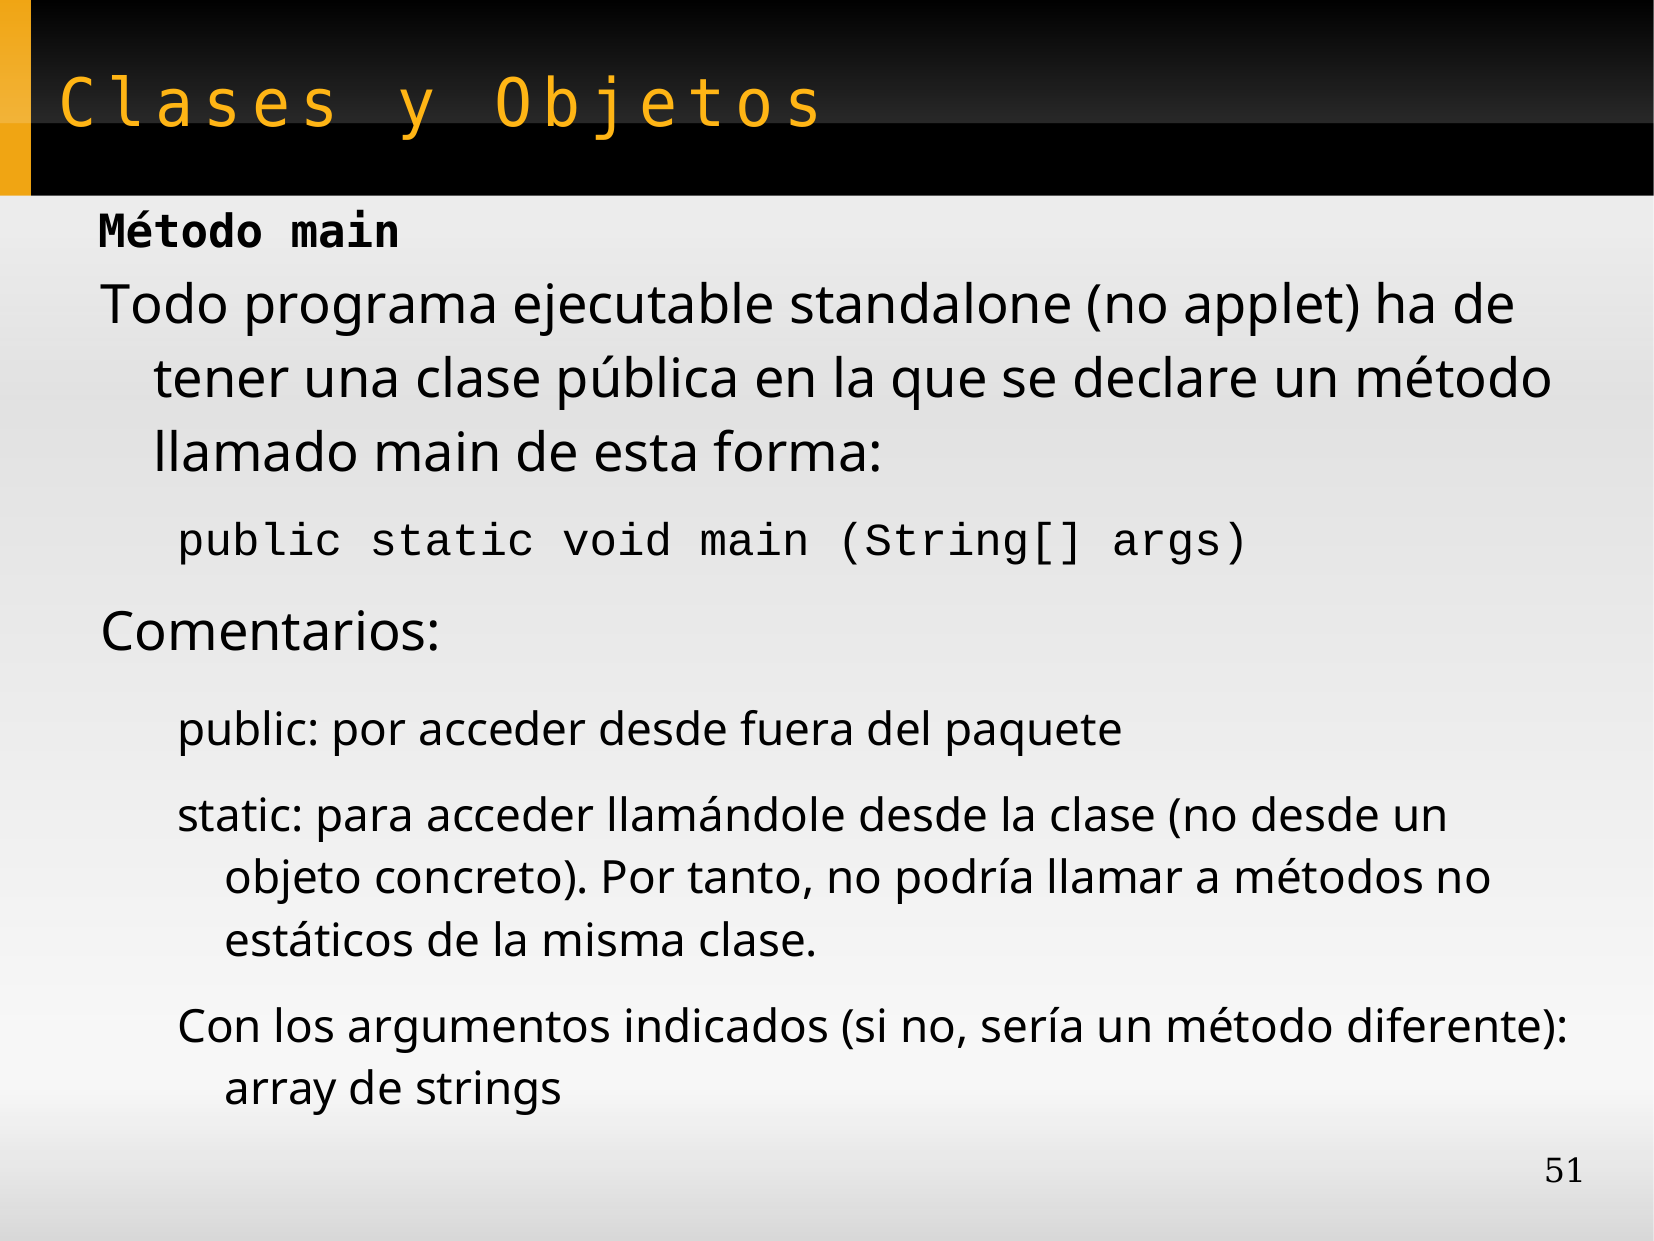

# Clases y Objetos
Método main
Todo programa ejecutable standalone (no applet) ha de tener una clase pública en la que se declare un método llamado main de esta forma:
public static void main (String[] args)
Comentarios:
public: por acceder desde fuera del paquete
static: para acceder llamándole desde la clase (no desde un objeto concreto). Por tanto, no podría llamar a métodos no estáticos de la misma clase.
Con los argumentos indicados (si no, sería un método diferente): array de strings
51